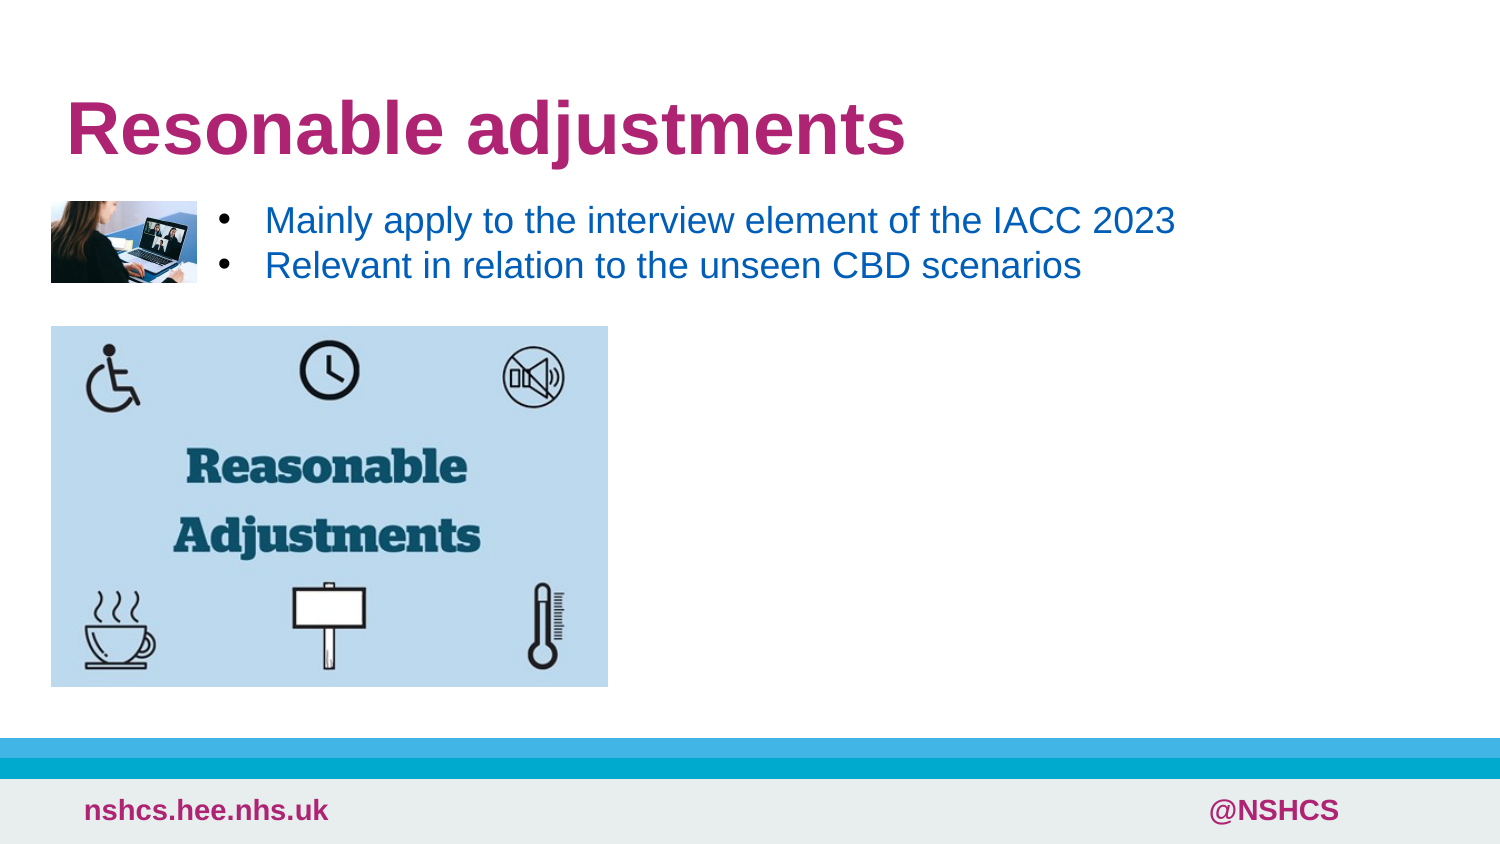

# Resonable adjustments
Mainly apply to the interview element of the IACC 2023
Relevant in relation to the unseen CBD scenarios